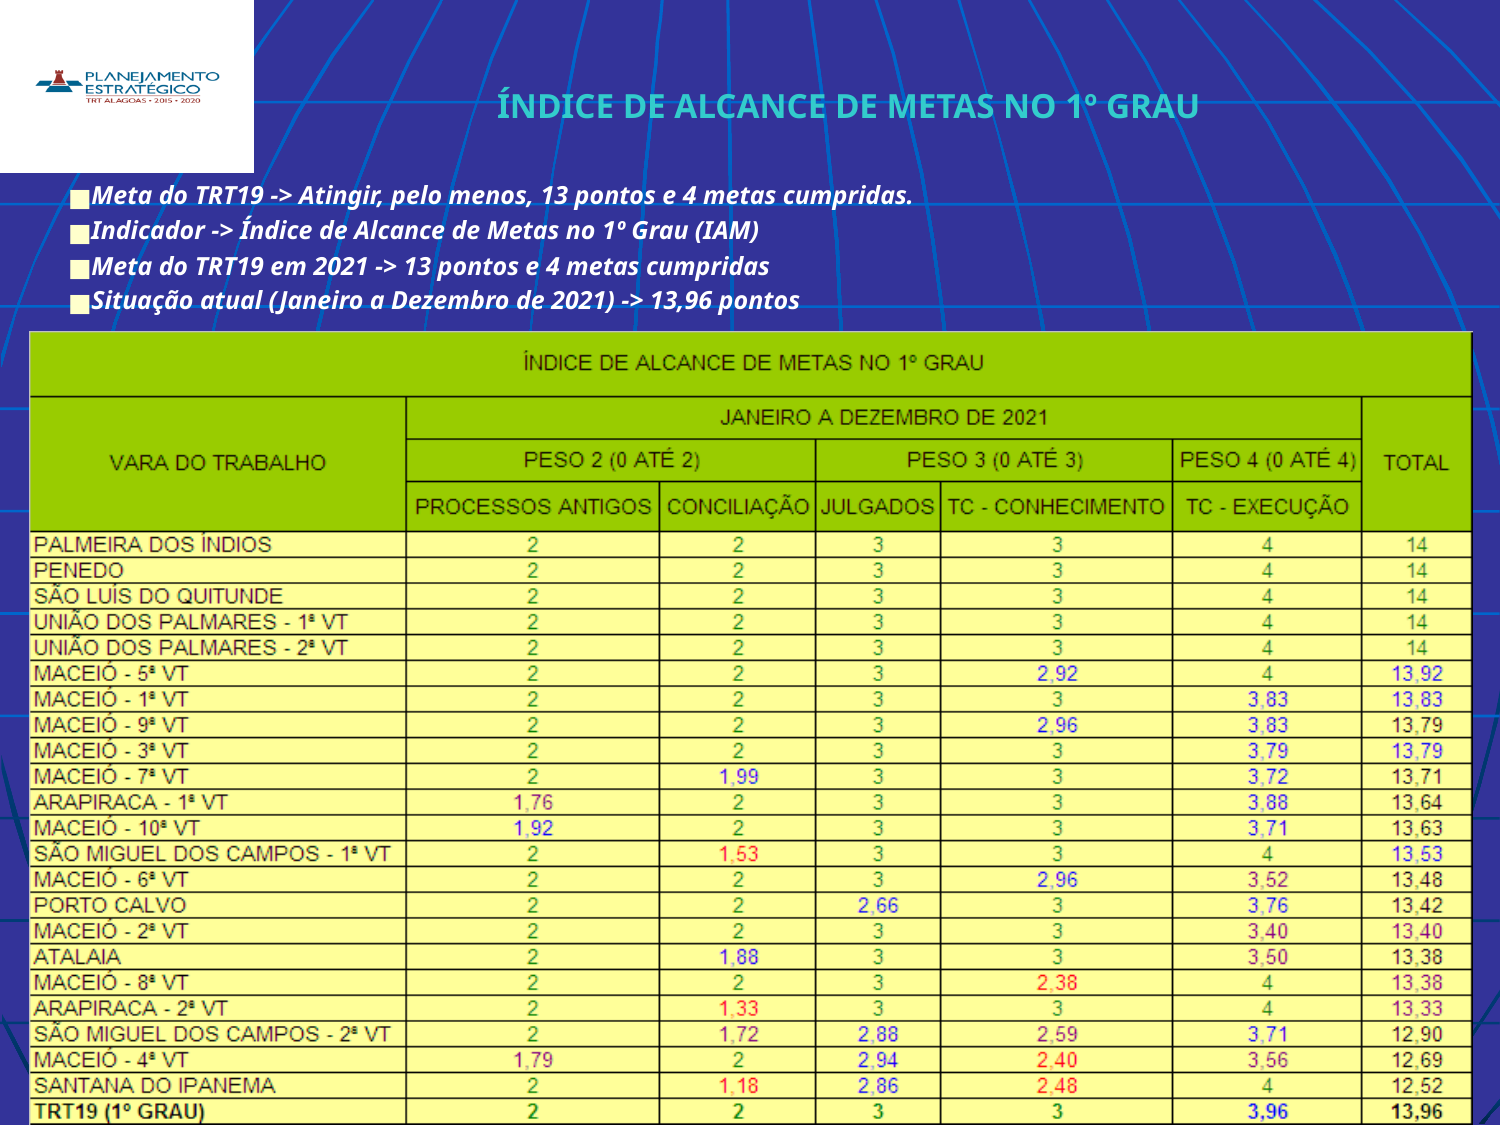

ÍNDICE DE ALCANCE DE METAS NO 1º GRAU
Meta do TRT19 -> Atingir, pelo menos, 13 pontos e 4 metas cumpridas.
Indicador -> Índice de Alcance de Metas no 1º Grau (IAM)
Meta do TRT19 em 2021 -> 13 pontos e 4 metas cumpridas
Situação atual (Janeiro a Dezembro de 2021) -> 13,96 pontos